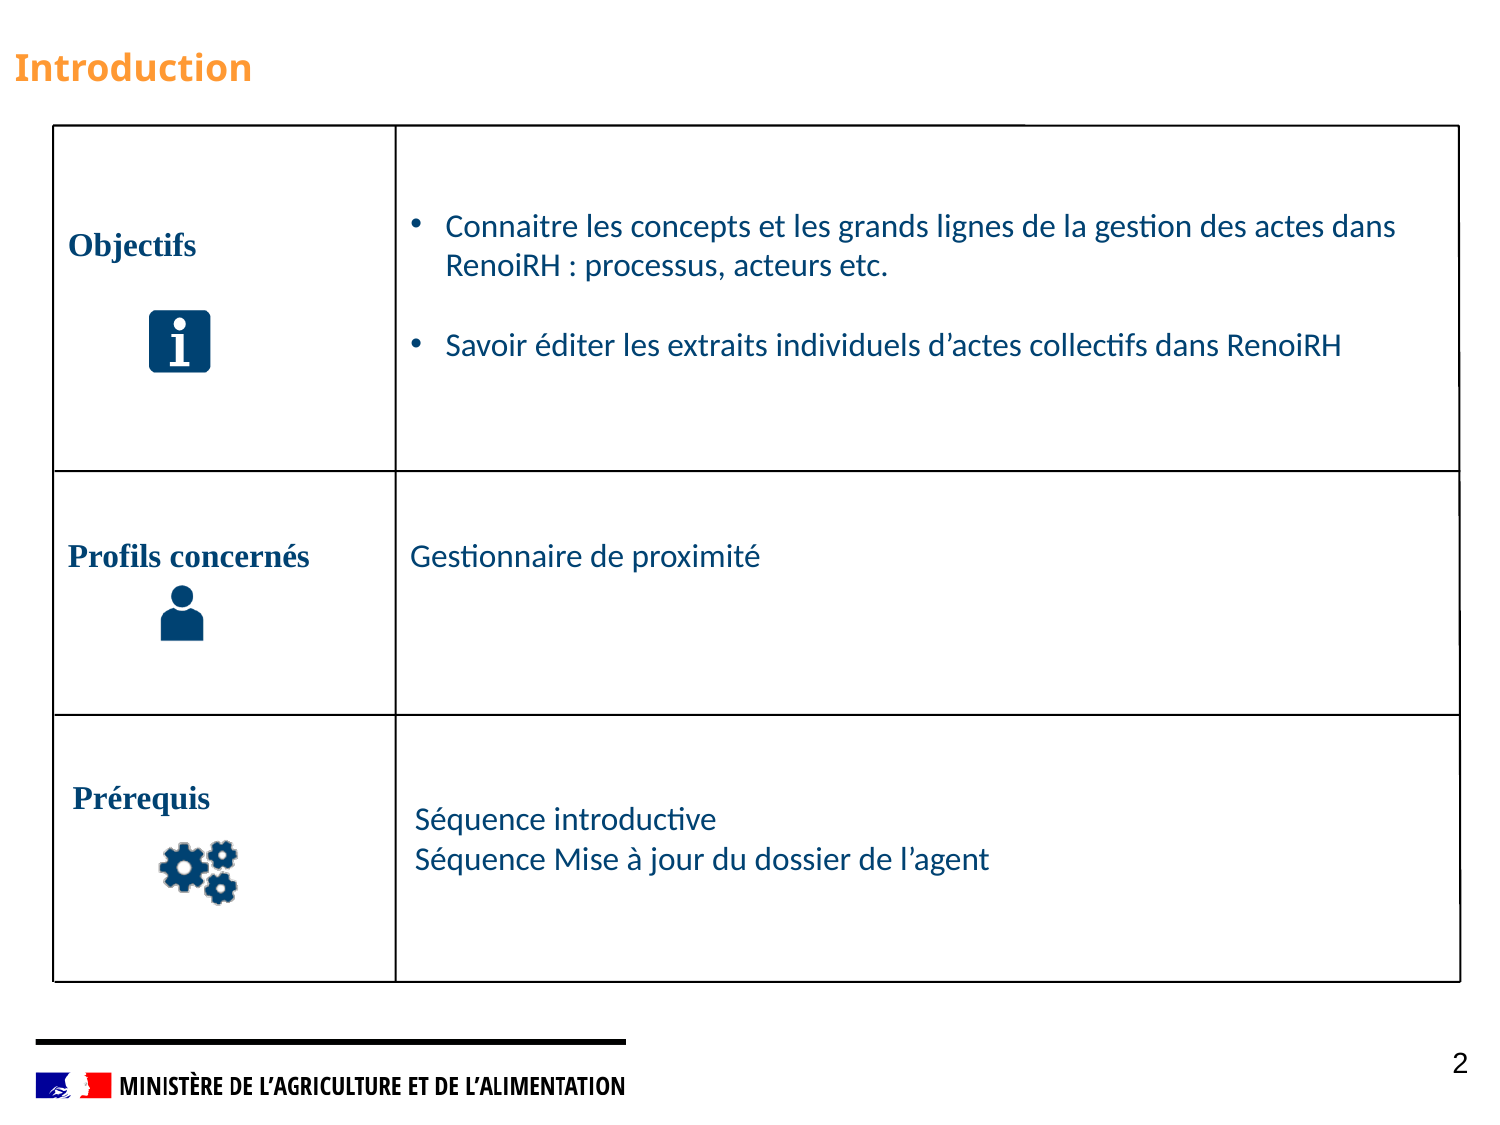

Introduction
Objectifs
Connaitre les concepts et les grands lignes de la gestion des actes dans RenoiRH : processus, acteurs etc.
Savoir éditer les extraits individuels d’actes collectifs dans RenoiRH
Profils concernés
Gestionnaire de proximité
Prérequis
Séquence introductive
Séquence Mise à jour du dossier de l’agent